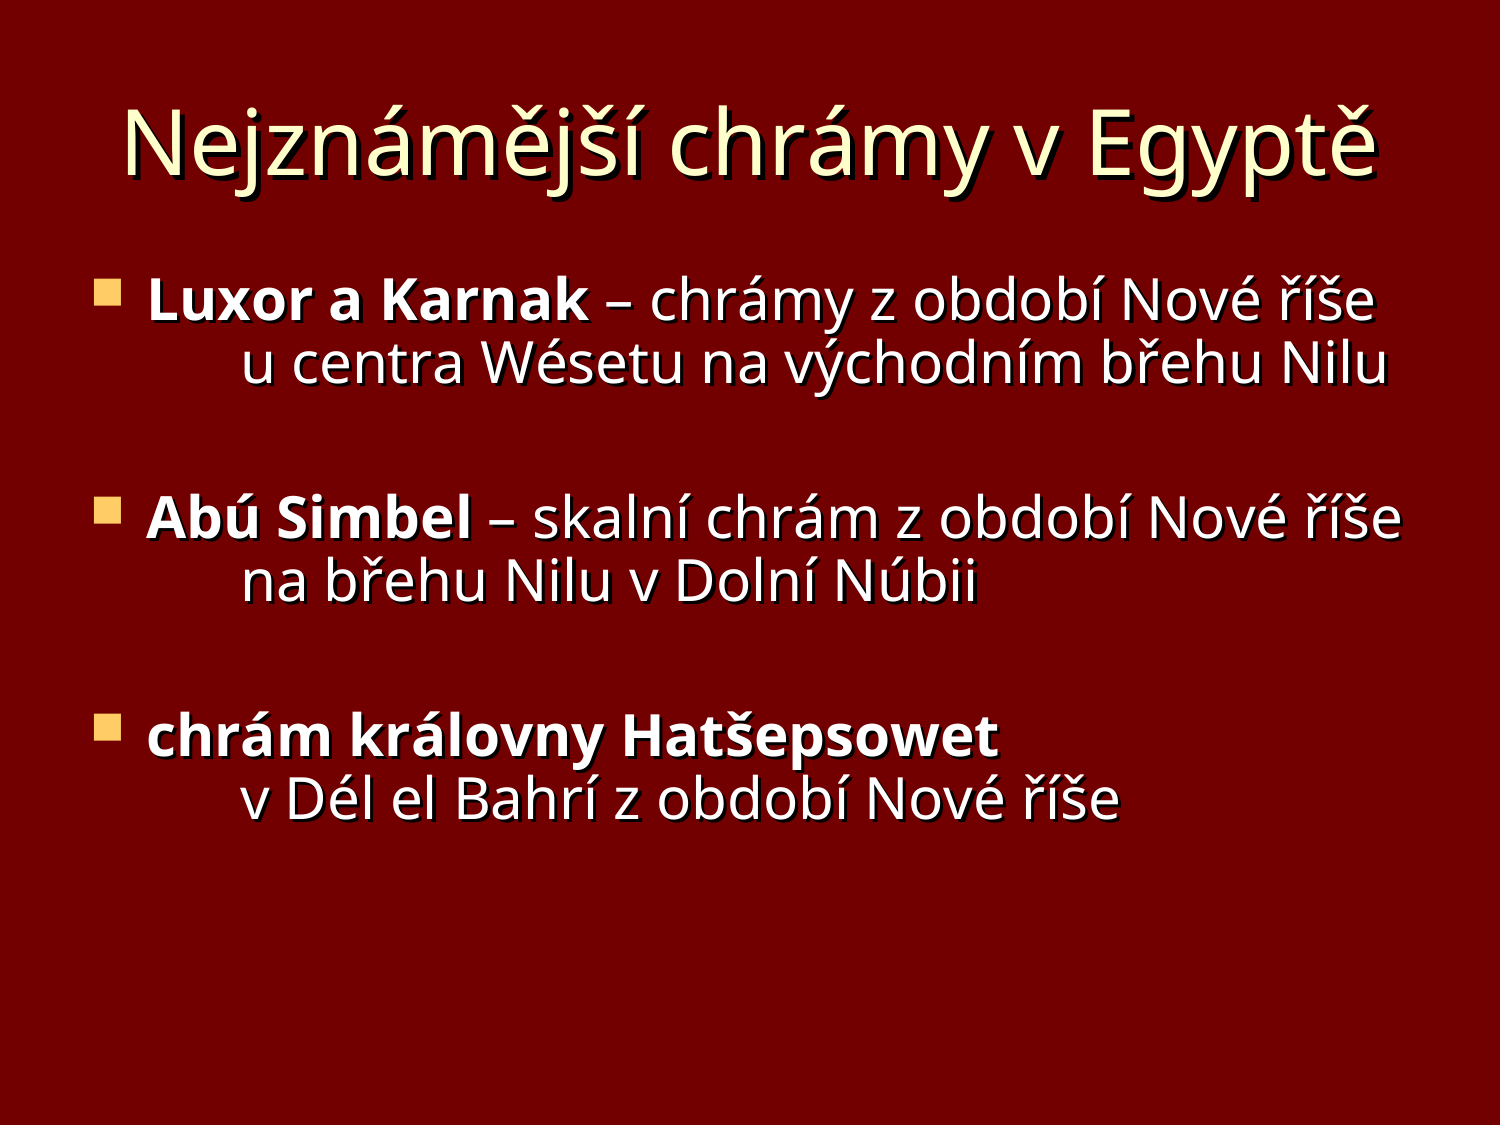

# Nejznámější chrámy v Egyptě
Luxor a Karnak – chrámy z období Nové říše 	u centra Wésetu na východním břehu Nilu
Abú Simbel – skalní chrám z období Nové říše 	na břehu Nilu v Dolní Núbii
chrám královny Hatšepsowet 	v Dél el Bahrí z období Nové říše